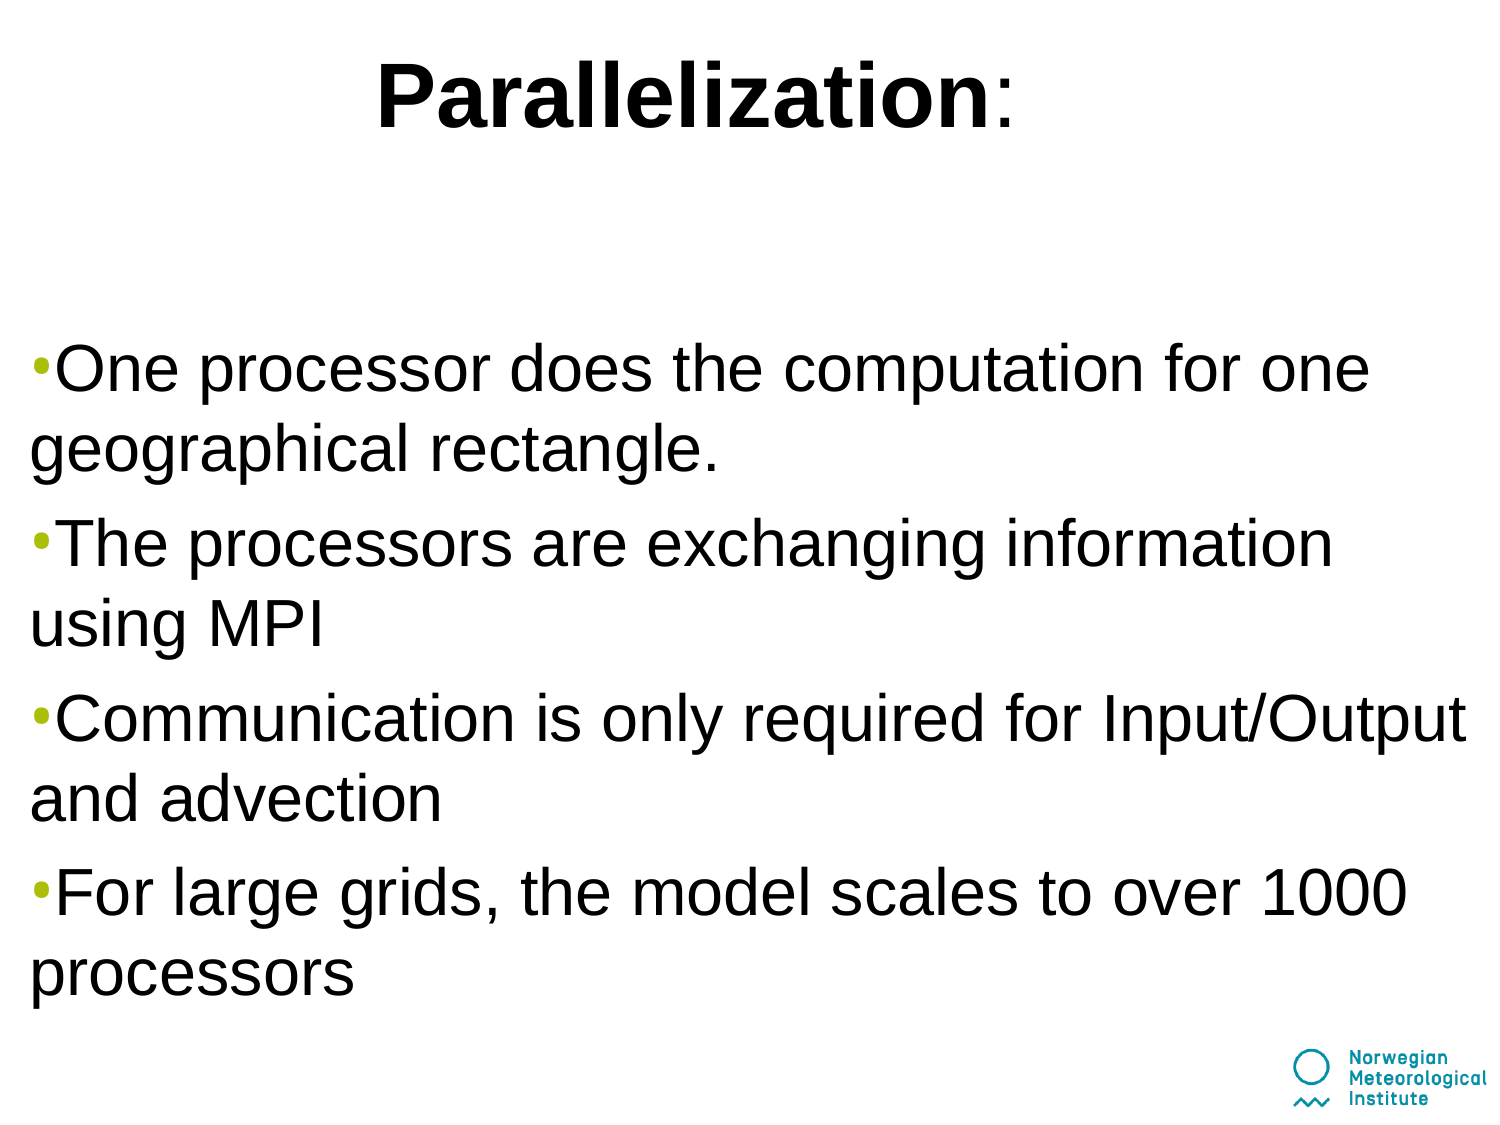

# Parallelization:
One processor does the computation for one geographical rectangle.
The processors are exchanging information using MPI
Communication is only required for Input/Output and advection
For large grids, the model scales to over 1000 processors